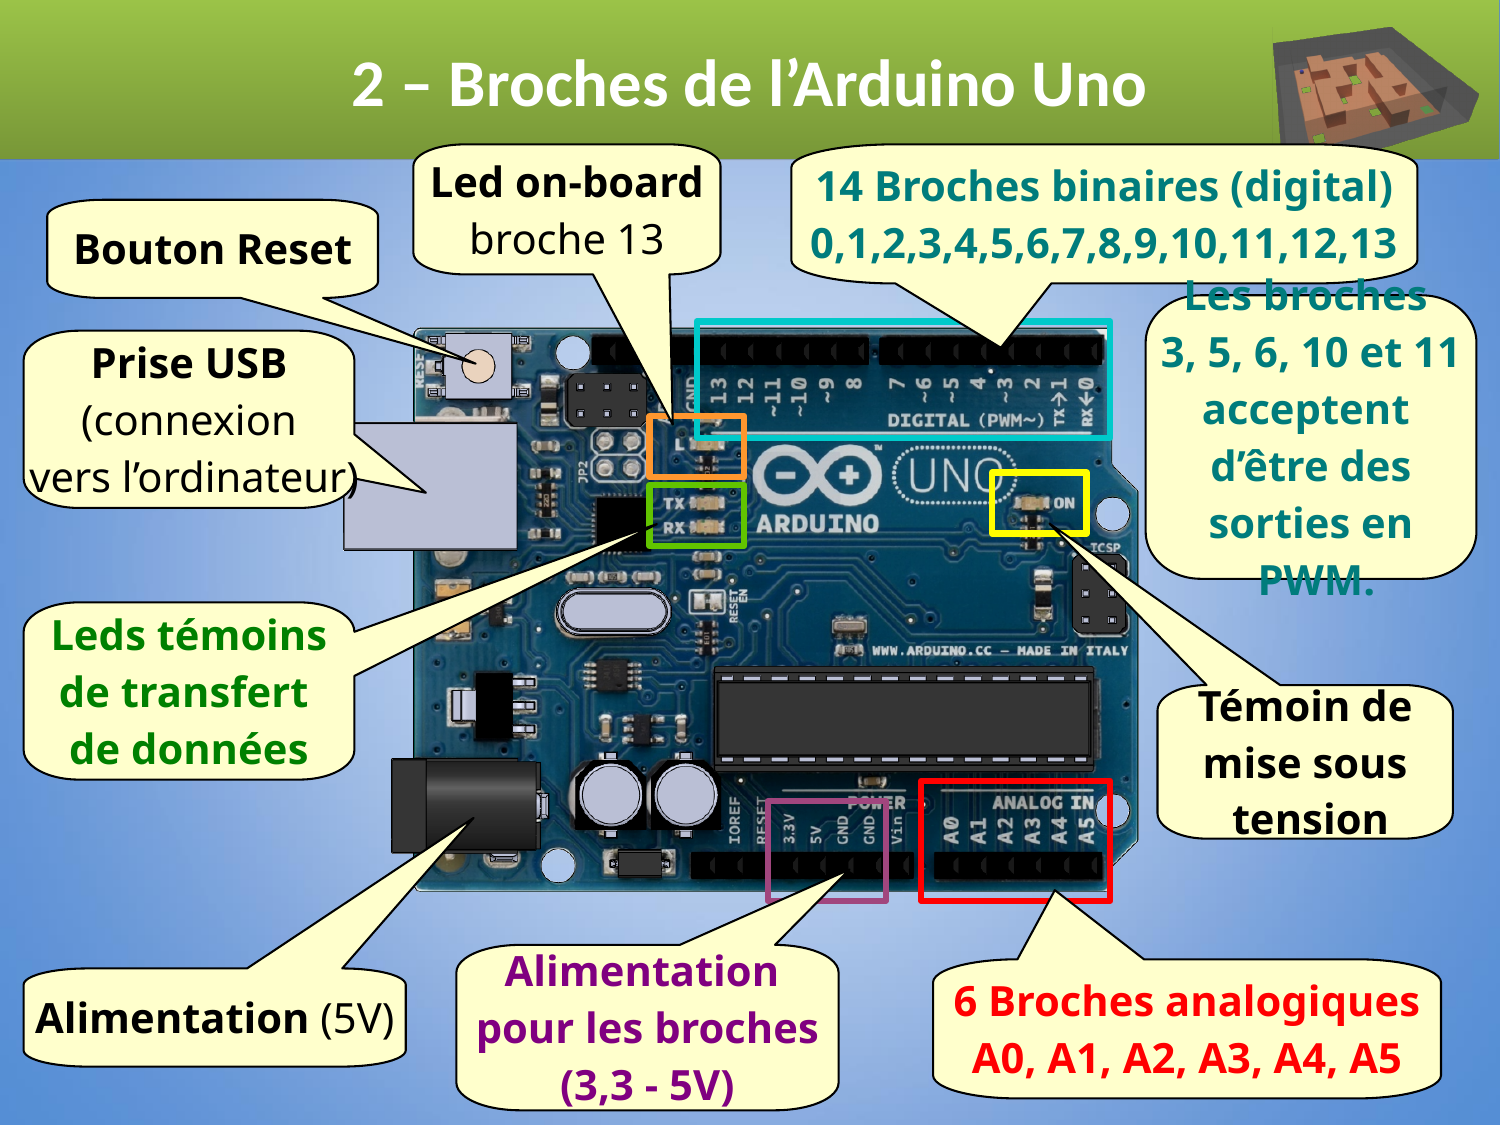

2 – Broches de l’Arduino Uno
Led on-board
broche 13
14 Broches binaires (digital)
0,1,2,3,4,5,6,7,8,9,10,11,12,13
Bouton Reset
Les broches
3, 5, 6, 10 et 11
acceptent
d’être des
sorties en
 PWM.
Prise USB
(connexion
 vers l’ordinateur)
Leds témoins
de transfert
de données
Témoin de
mise sous
 tension
Alimentation
pour les broches
(3,3 - 5V)
6 Broches analogiques
A0, A1, A2, A3, A4, A5
Alimentation (5V)